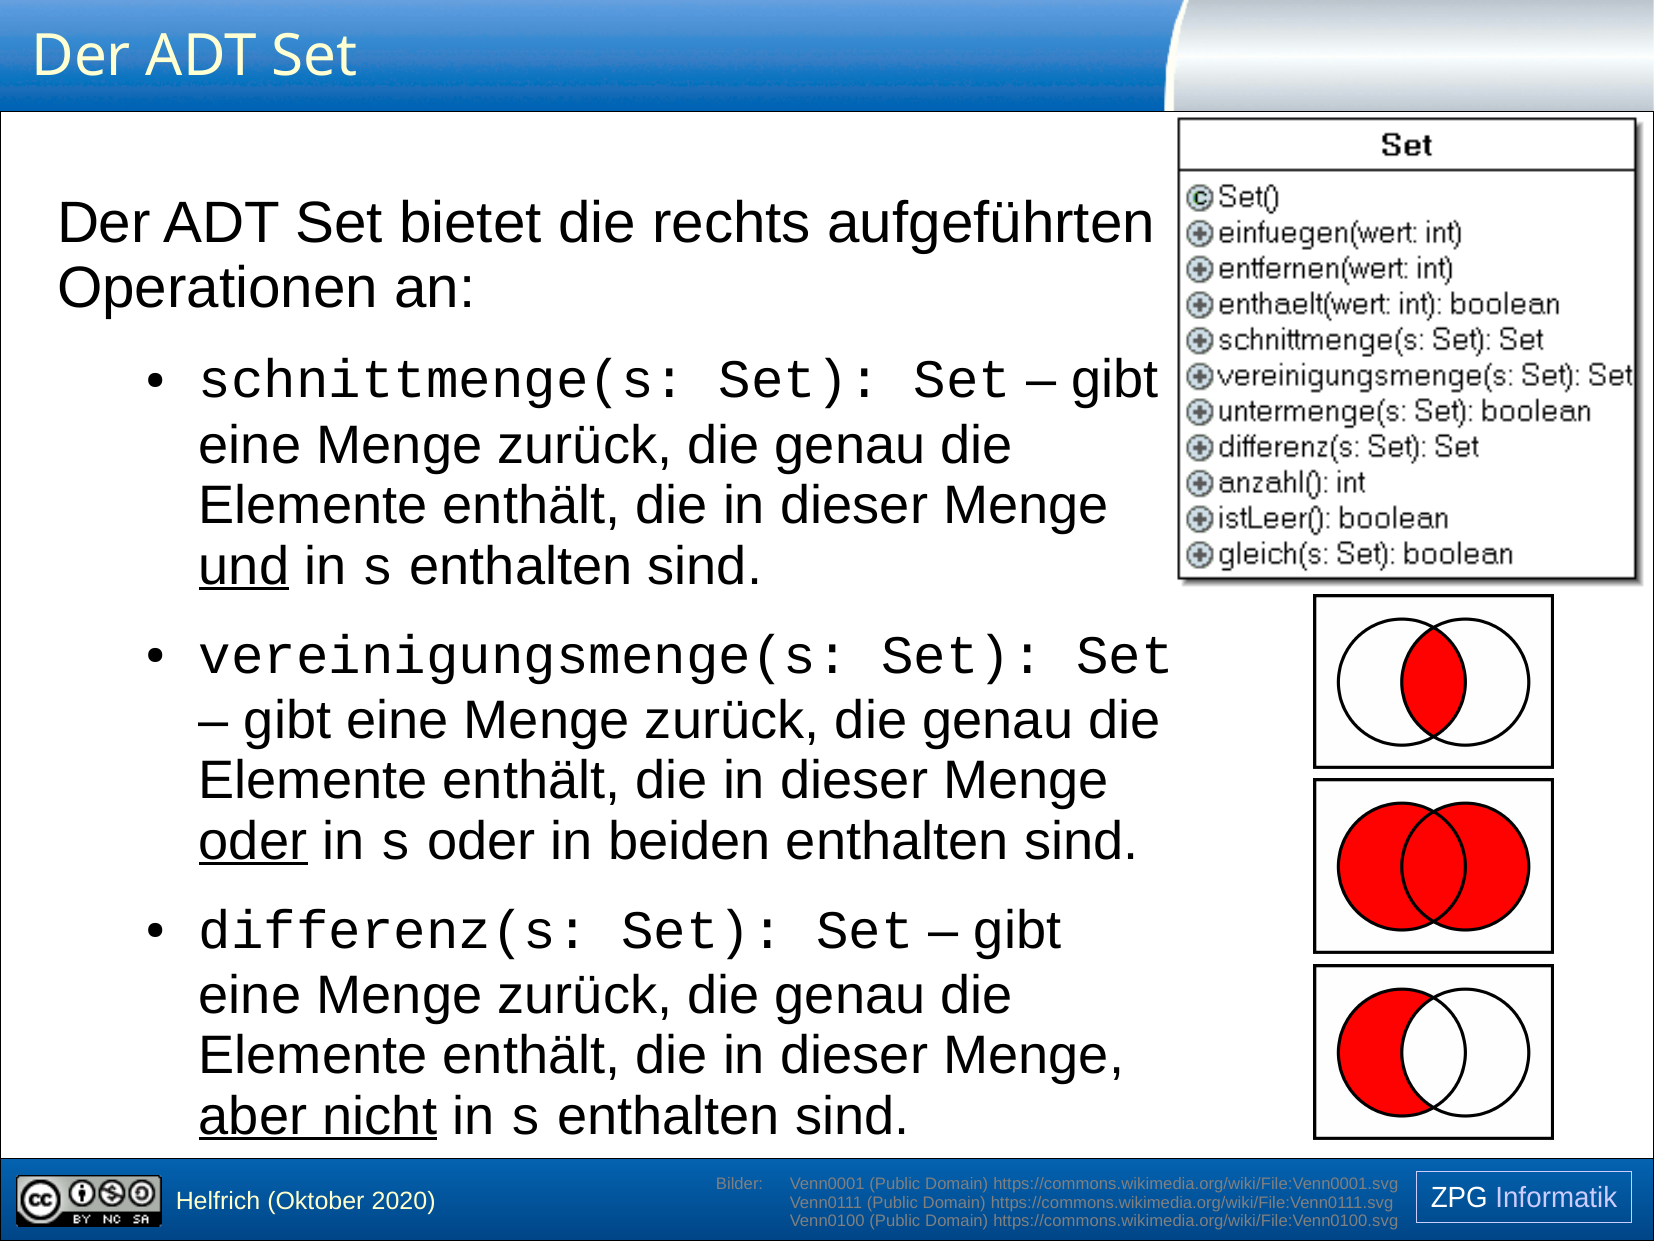

# Der ADT Set
Der ADT Set bietet die rechts aufgeführten Operationen an:
schnittmenge(s: Set): Set – gibt eine Menge zurück, die genau die Elemente enthält, die in dieser Menge und in s enthalten sind.
vereinigungsmenge(s: Set): Set – gibt eine Menge zurück, die genau die Elemente enthält, die in dieser Menge oder in s oder in beiden enthalten sind.
differenz(s: Set): Set – gibt eine Menge zurück, die genau die Elemente enthält, die in dieser Menge, aber nicht in s enthalten sind.
Bilder: 	Venn0001 (Public Domain) https://commons.wikimedia.org/wiki/File:Venn0001.svg
	Venn0111 (Public Domain) https://commons.wikimedia.org/wiki/File:Venn0111.svg
	Venn0100 (Public Domain) https://commons.wikimedia.org/wiki/File:Venn0100.svg